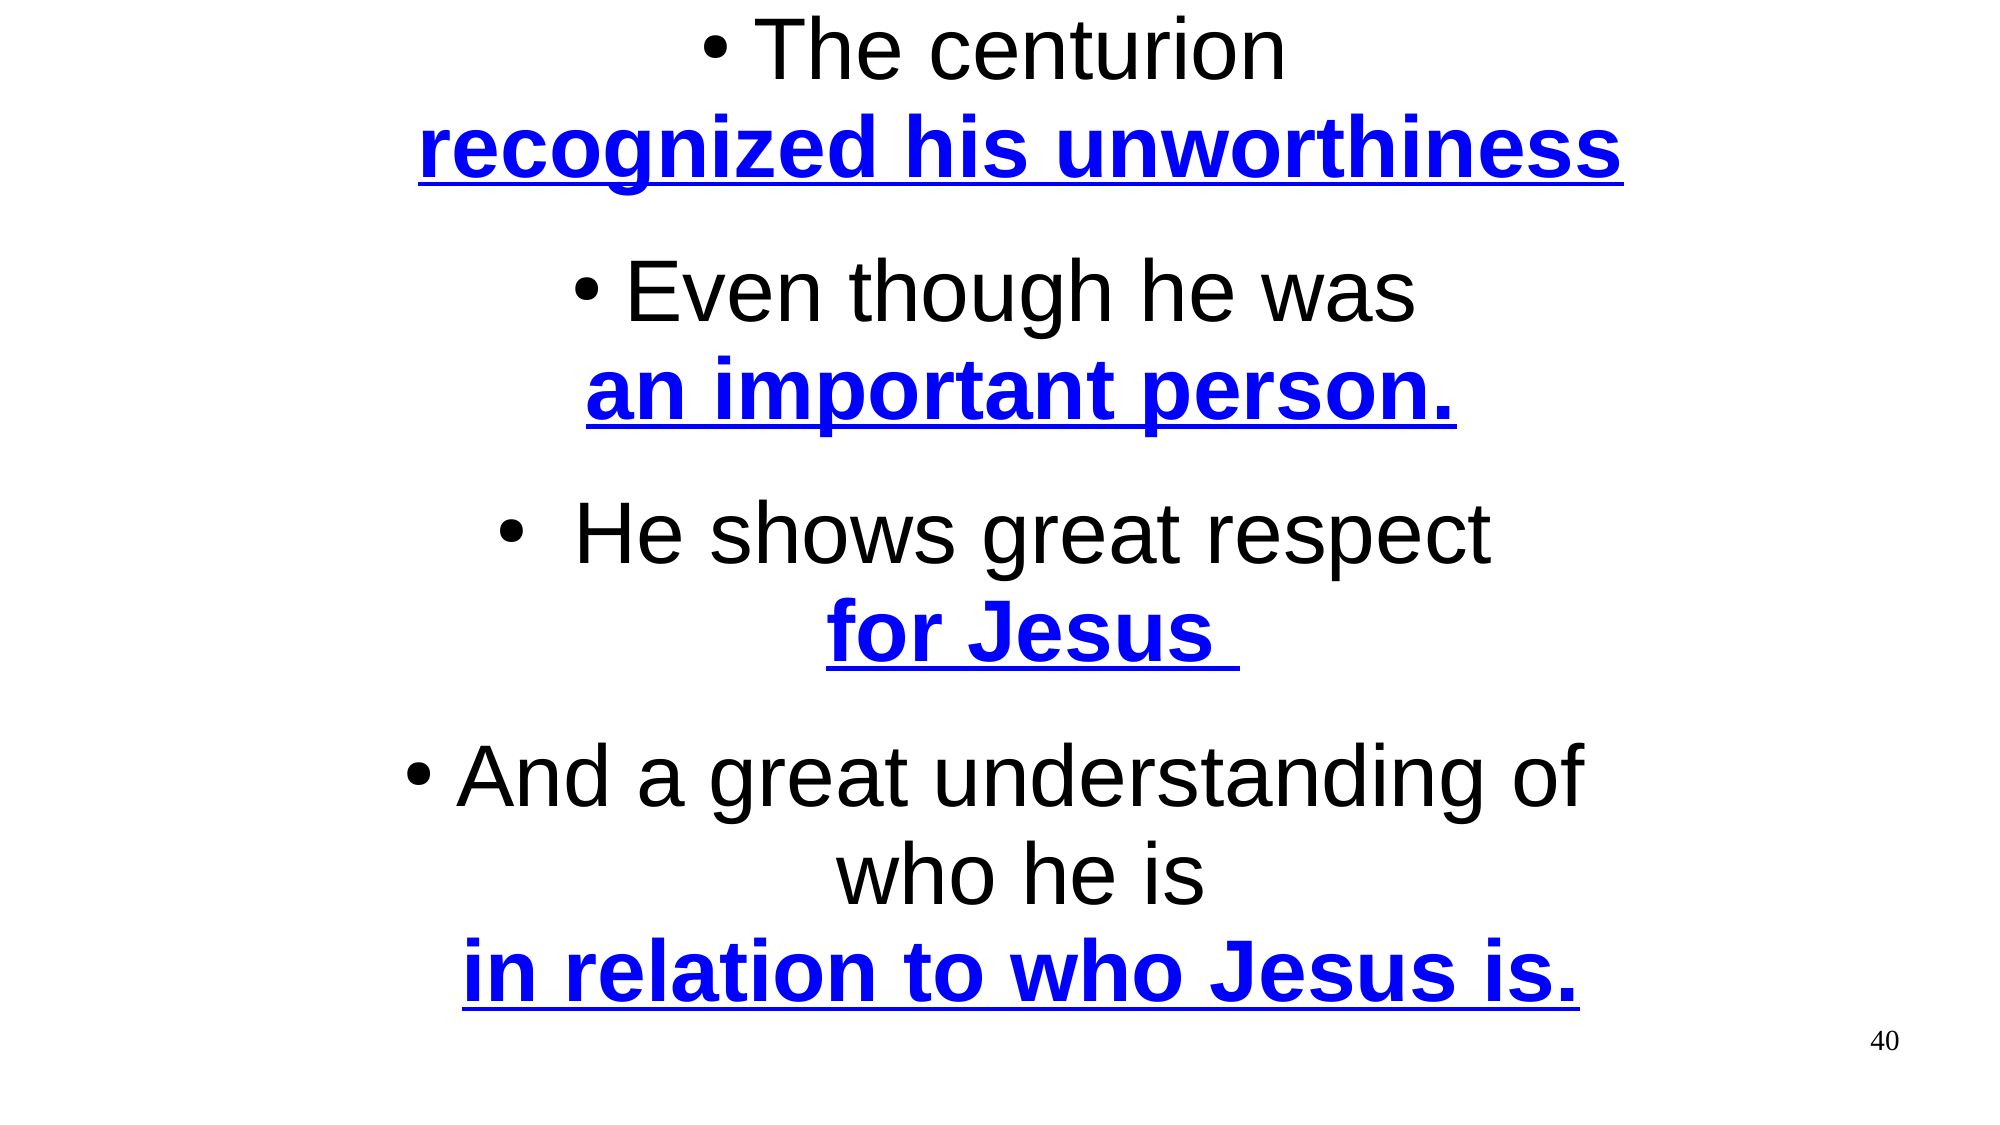

# The centurion recognized his unworthiness
Even though he was
an important person.
 He shows great respect
for Jesus
And a great understanding of
who he is
in relation to who Jesus is.
40